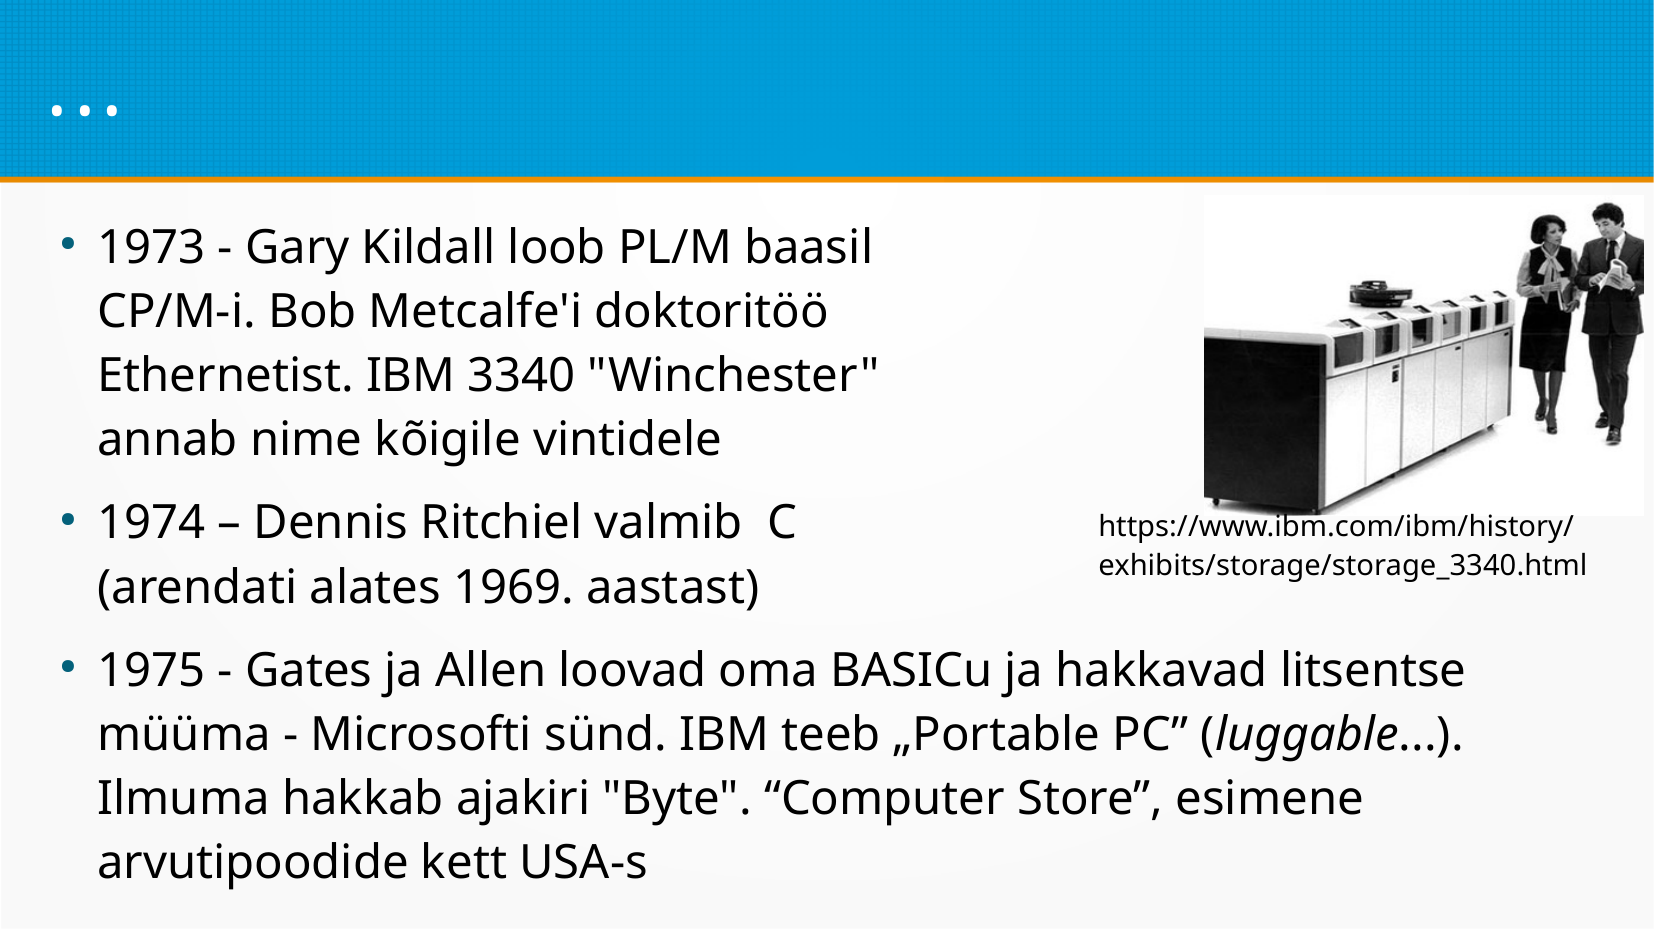

# ...
1973 - Gary Kildall loob PL/M baasil
CP/M-i. Bob Metcalfe'i doktoritöö
Ethernetist. IBM 3340 "Winchester"
annab nime kõigile vintidele
1974 – Dennis Ritchiel valmib C
(arendati alates 1969. aastast)
1975 - Gates ja Allen loovad oma BASICu ja hakkavad litsentse müüma - Microsofti sünd. IBM teeb „Portable PC” (luggable...). Ilmuma hakkab ajakiri "Byte". “Computer Store”, esimene arvutipoodide kett USA-s
https://www.ibm.com/ibm/history/exhibits/storage/storage_3340.html